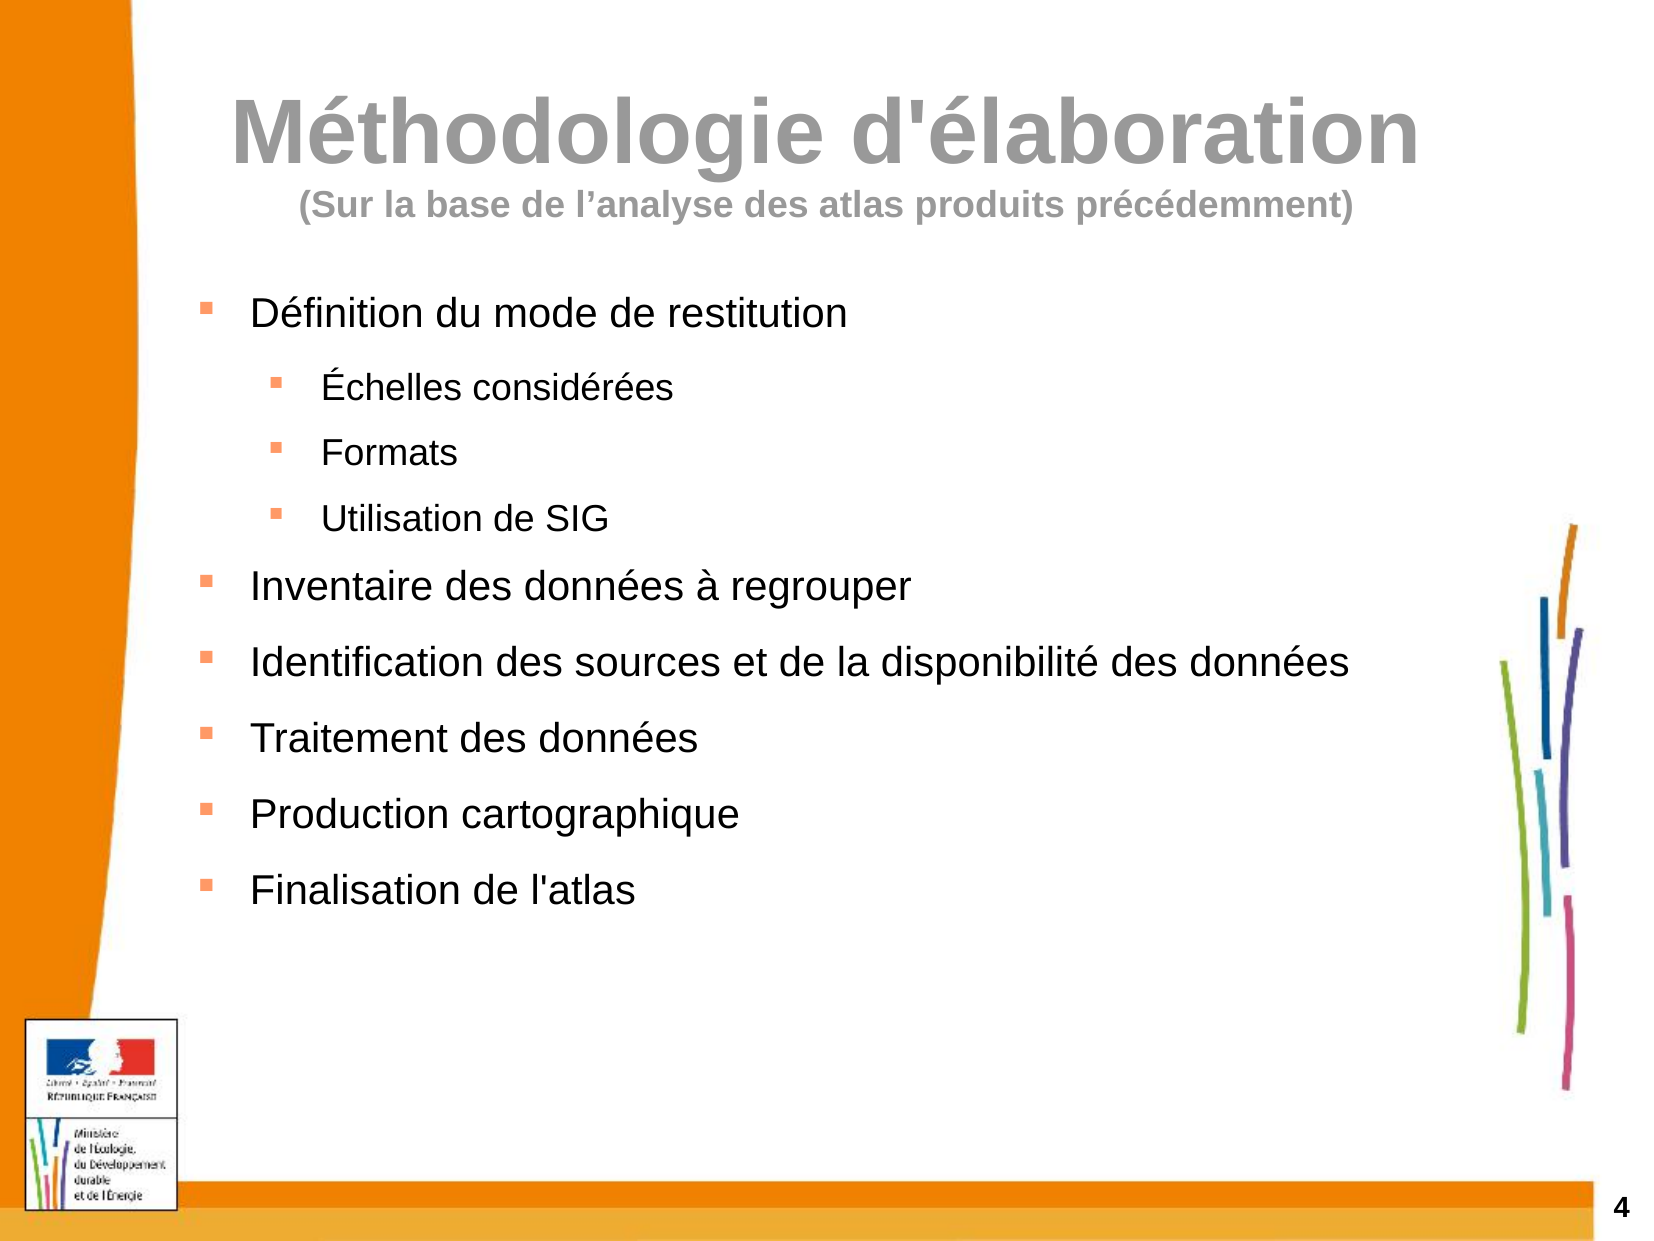

# Méthodologie d'élaboration (Sur la base de l’analyse des atlas produits précédemment)
Définition du mode de restitution
Échelles considérées
Formats
Utilisation de SIG
Inventaire des données à regrouper
Identification des sources et de la disponibilité des données
Traitement des données
Production cartographique
Finalisation de l'atlas
4